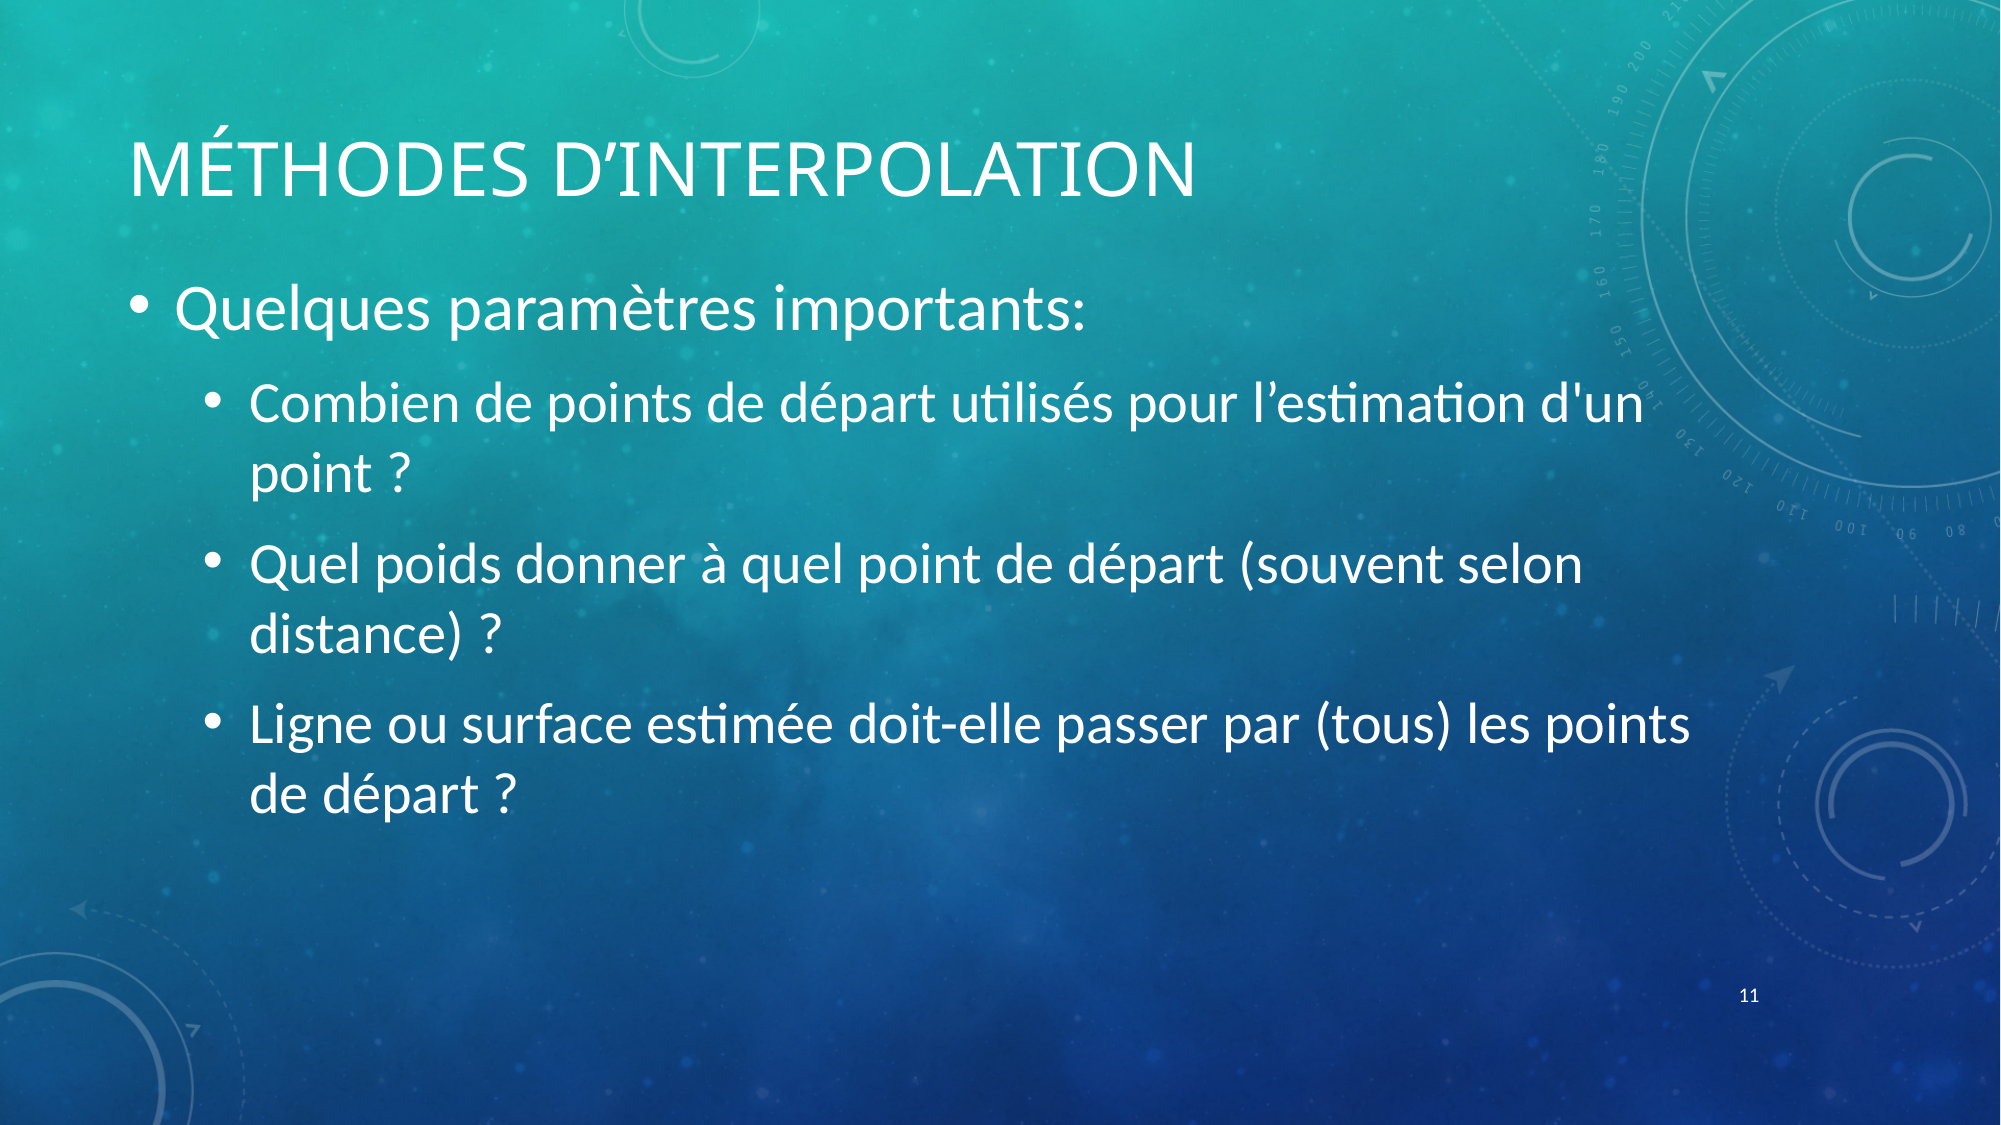

# Méthodes d’interpolation
Quelques paramètres importants:
Combien de points de départ utilisés pour l’estimation d'un point ?
Quel poids donner à quel point de départ (souvent selon distance) ?
Ligne ou surface estimée doit-elle passer par (tous) les points de départ ?